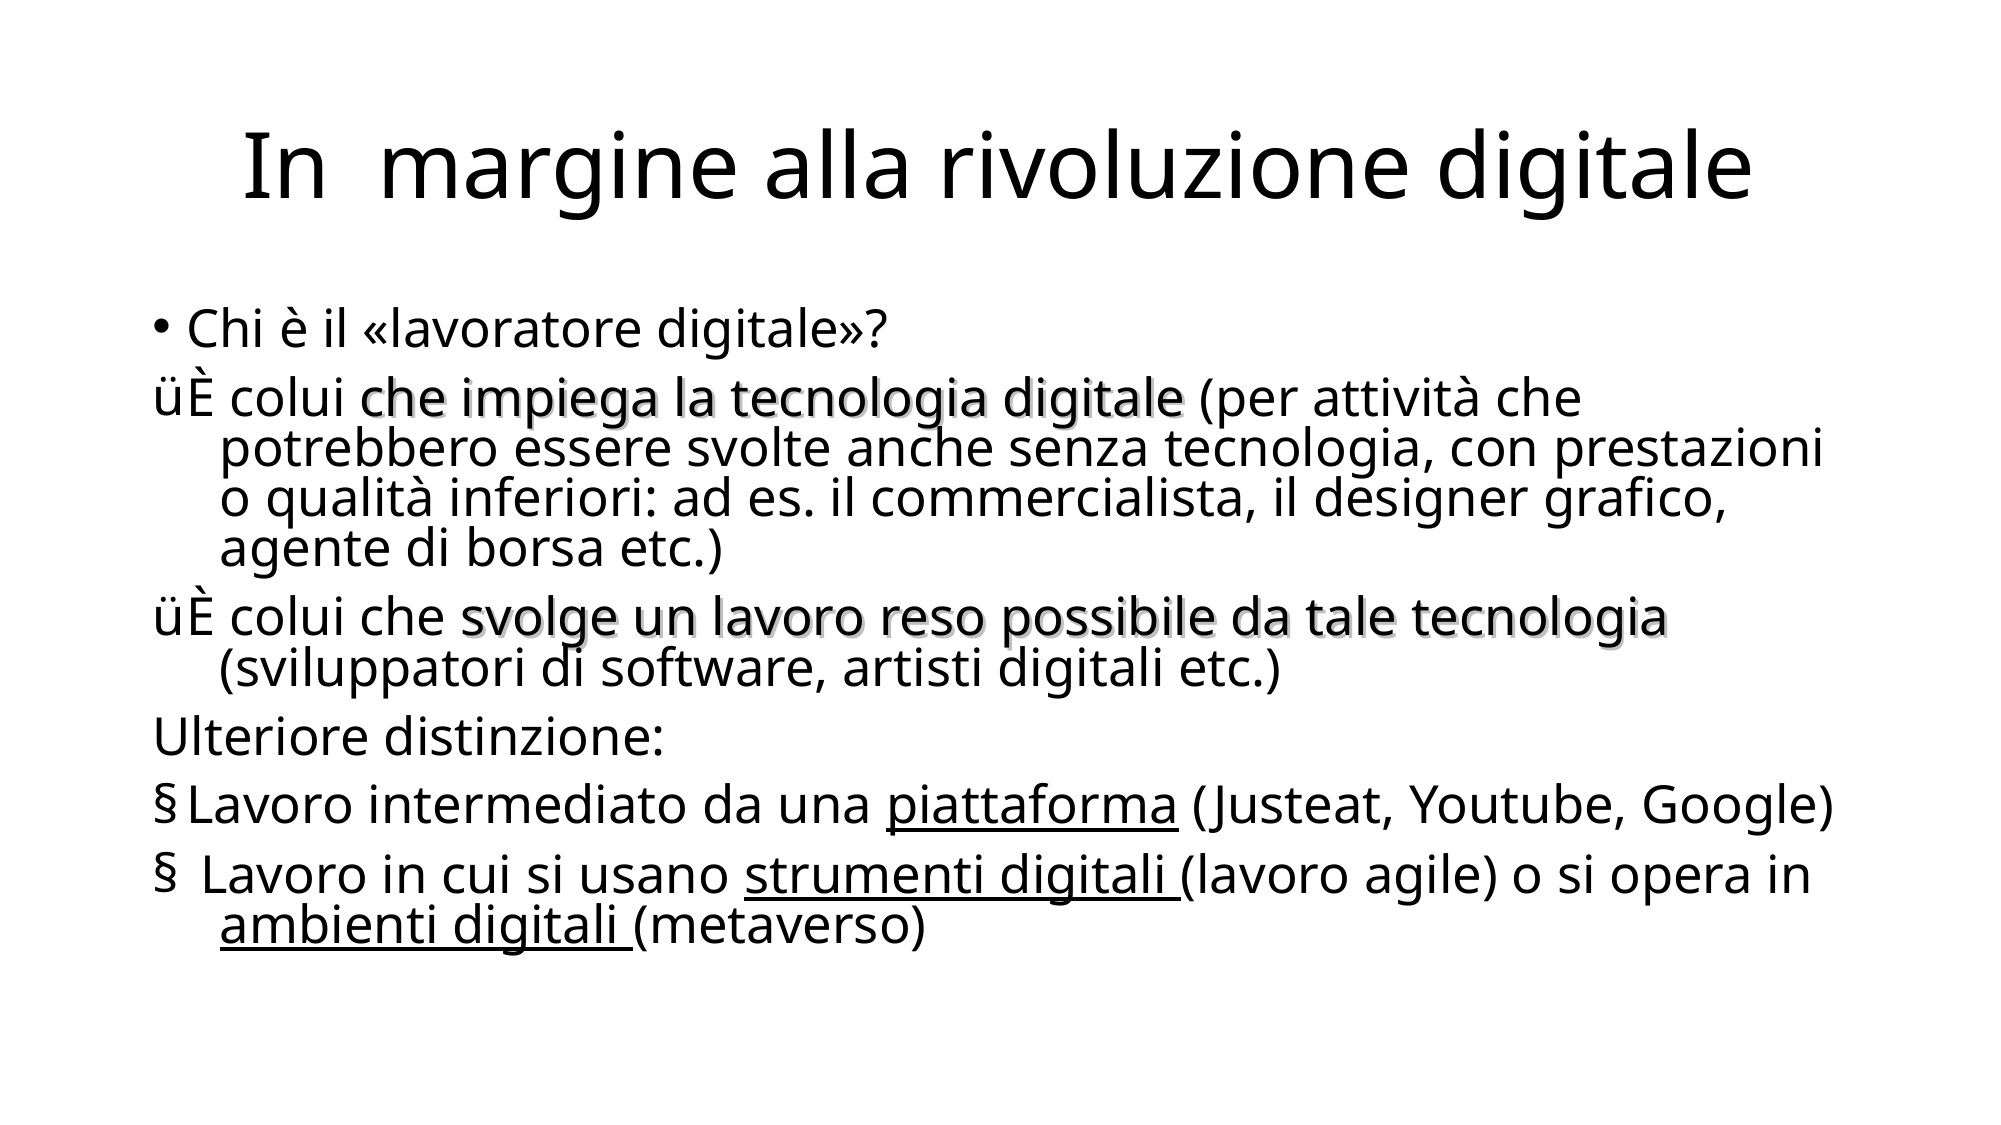

# In margine alla rivoluzione digitale
Chi è il «lavoratore digitale»?
È colui che impiega la tecnologia digitale (per attività che potrebbero essere svolte anche senza tecnologia, con prestazioni o qualità inferiori: ad es. il commercialista, il designer grafico, agente di borsa etc.)
È colui che svolge un lavoro reso possibile da tale tecnologia (sviluppatori di software, artisti digitali etc.)
Ulteriore distinzione:
Lavoro intermediato da una piattaforma (Justeat, Youtube, Google)
 Lavoro in cui si usano strumenti digitali (lavoro agile) o si opera in ambienti digitali (metaverso)